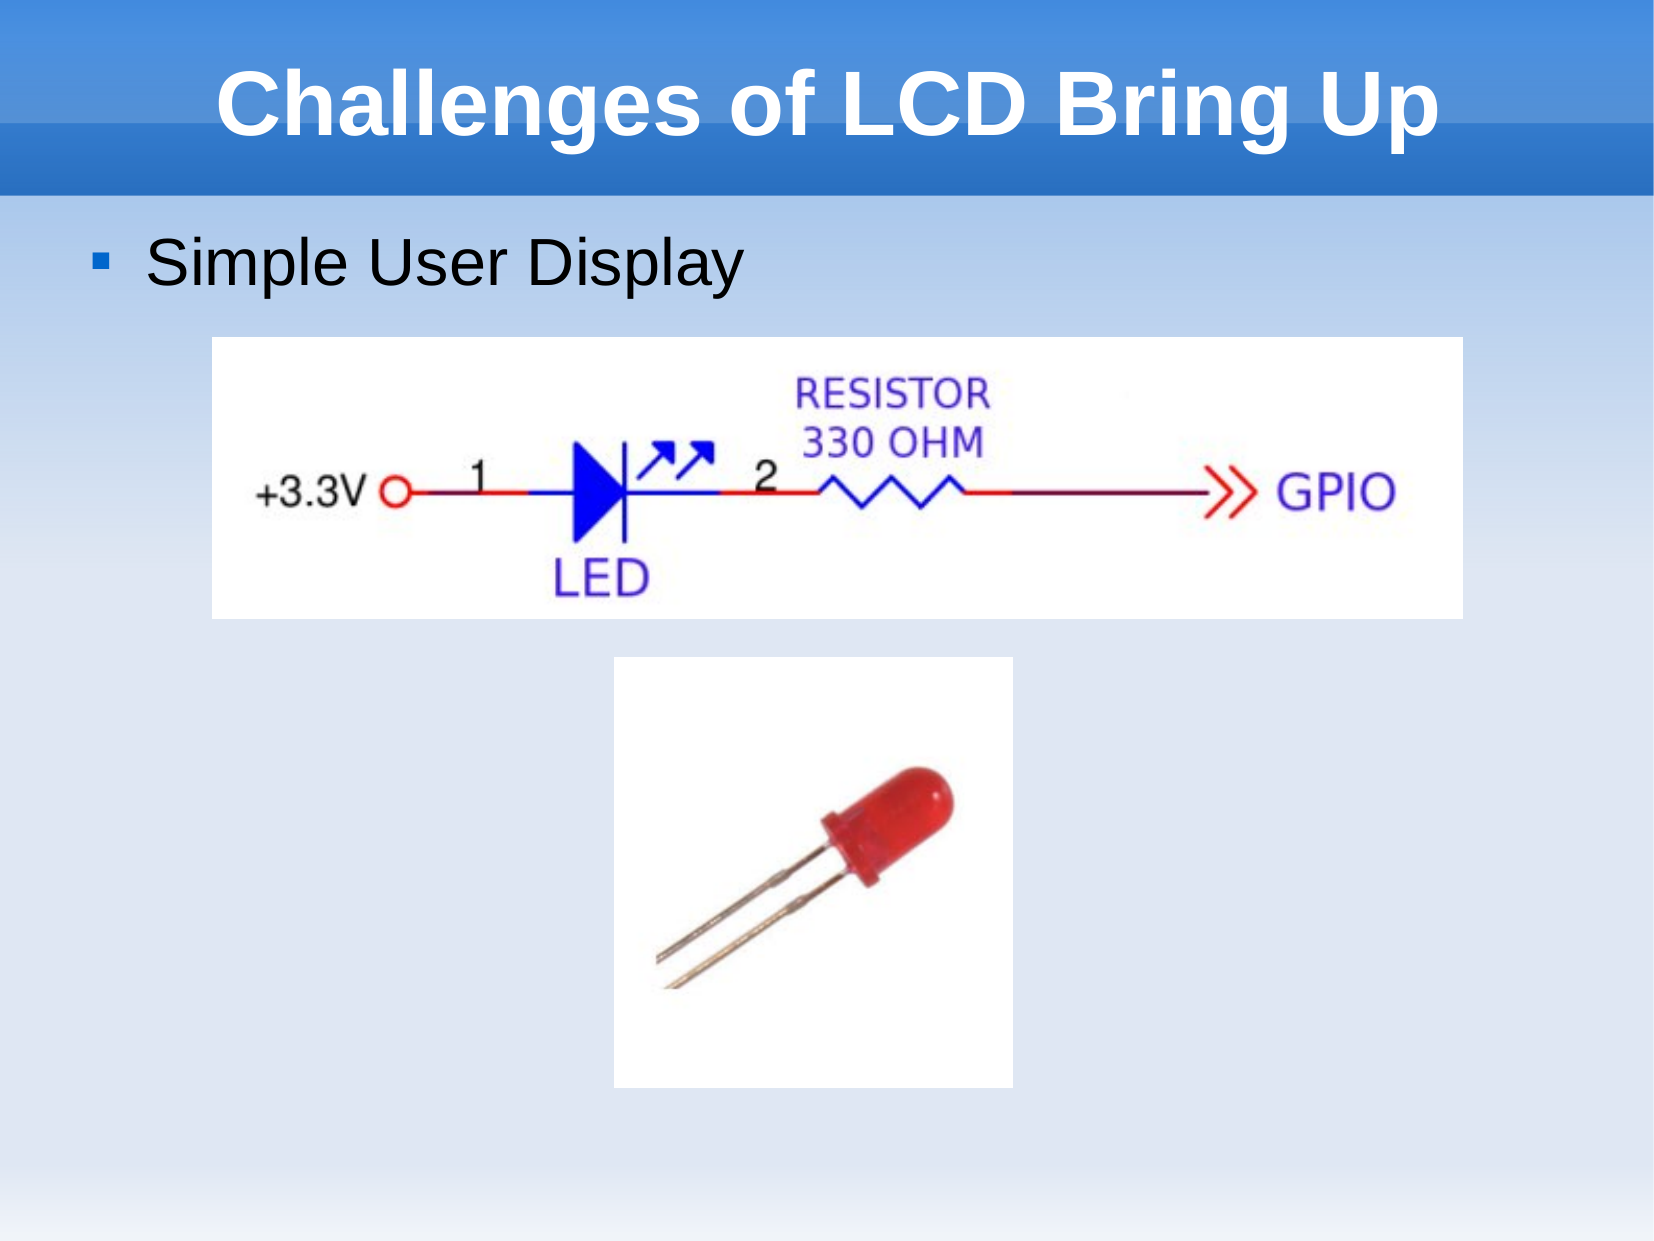

# Challenges of LCD Bring Up
Simple User Display